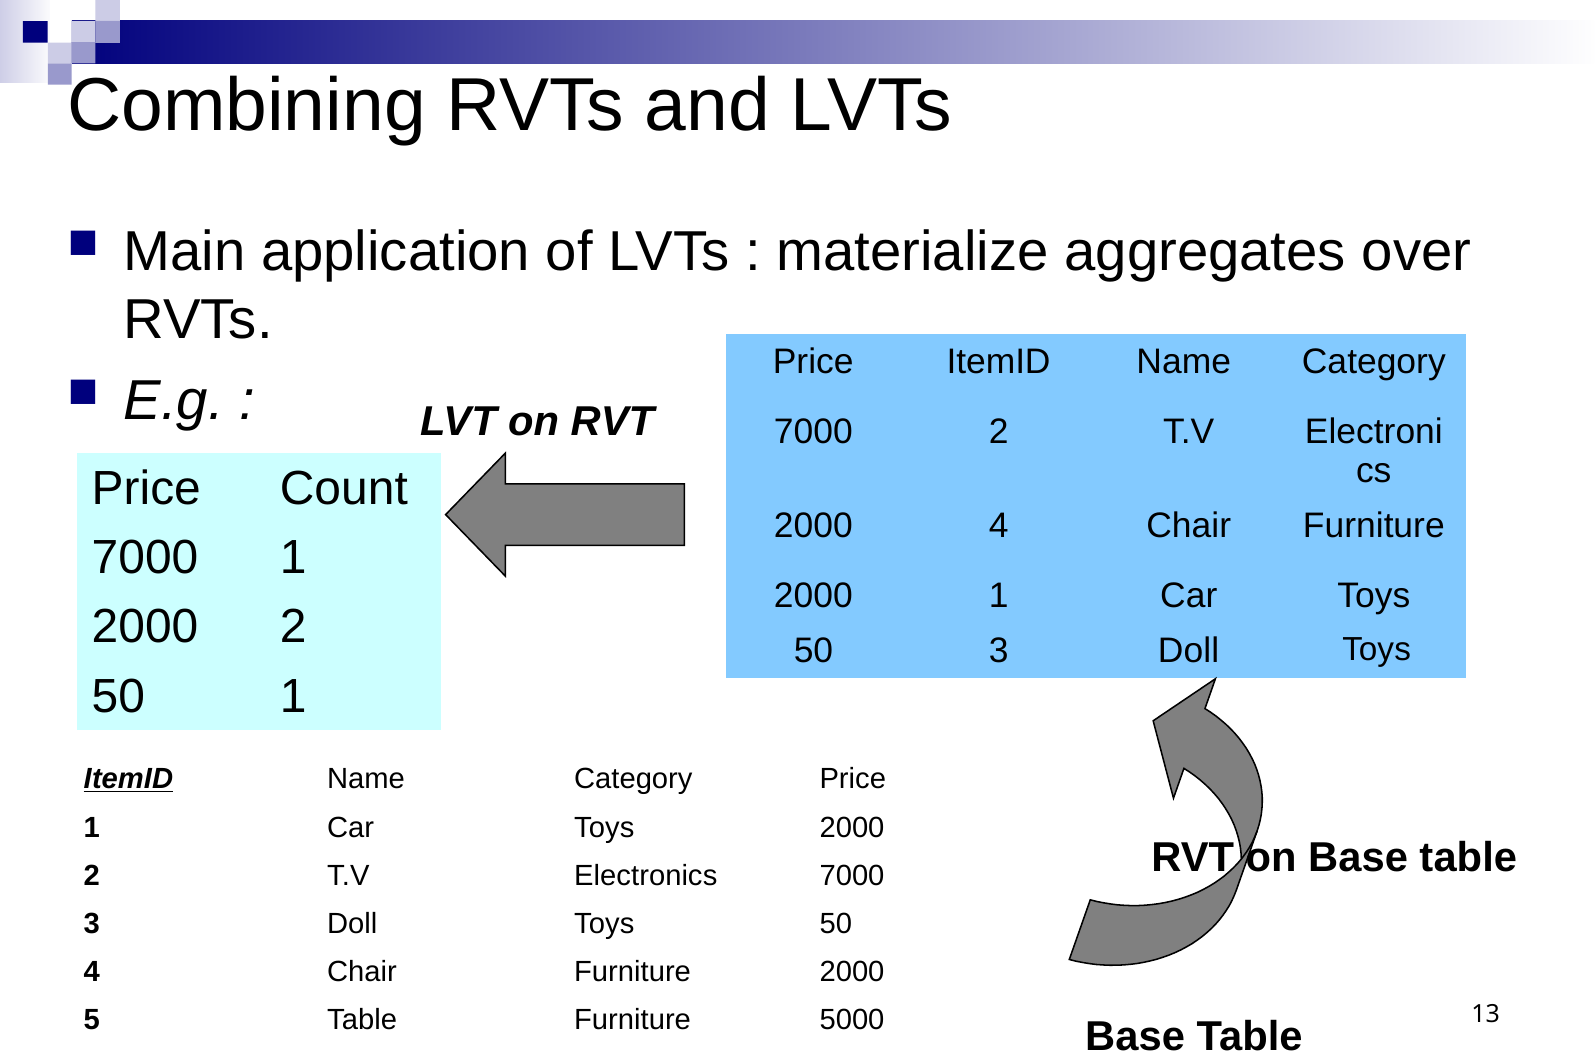

# Combining RVTs and LVTs
Main application of LVTs : materialize aggregates over RVTs.
E.g. :
| Price | ItemID | Name | Category |
| --- | --- | --- | --- |
| 7000 | 2 | T.V | Electronics |
| 2000 | 4 | Chair | Furniture |
| 2000 | 1 | Car | Toys |
| 50 | 3 | Doll | Toys |
LVT on RVT
| Price | Count |
| --- | --- |
| 7000 | 1 |
| 2000 | 2 |
| 50 | 1 |
| ItemID | Name | Category | Price |
| --- | --- | --- | --- |
| 1 | Car | Toys | 2000 |
| 2 | T.V | Electronics | 7000 |
| 3 | Doll | Toys | 50 |
| 4 | Chair | Furniture | 2000 |
| 5 | Table | Furniture | 5000 |
RVT on Base table
13
Base Table